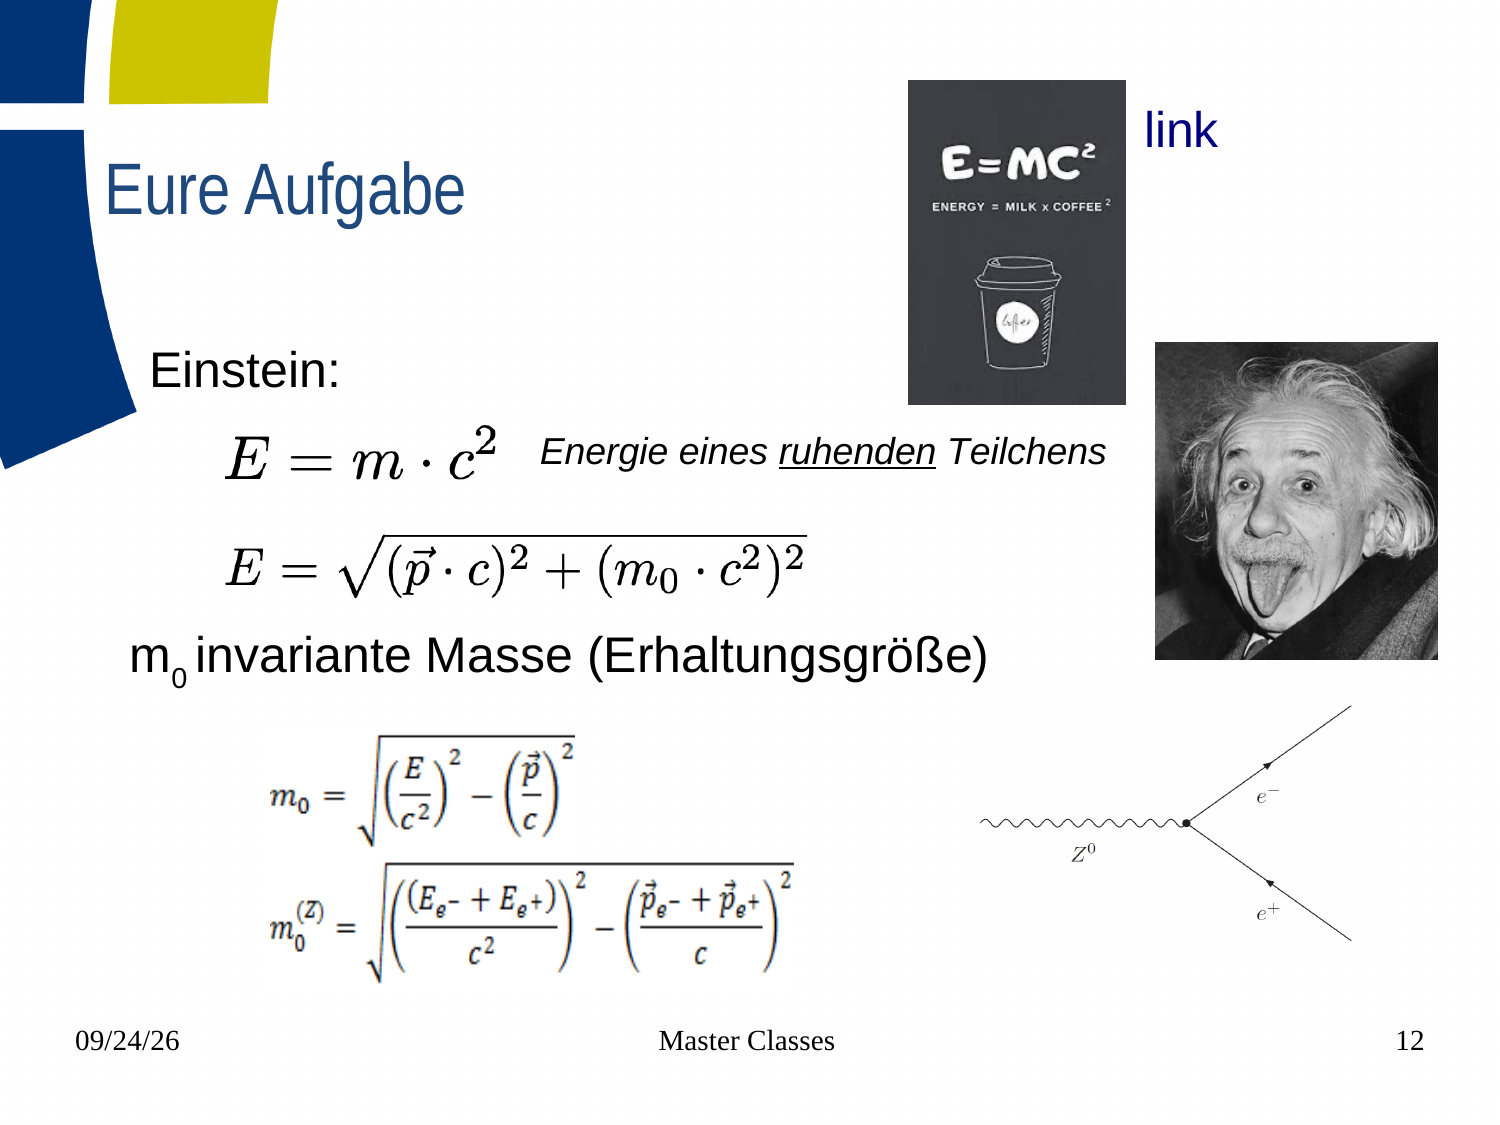

link
# Eure Aufgabe
Einstein:
Energie eines ruhenden Teilchens
m0 invariante Masse (Erhaltungsgröße)
International Masterclasses 2013
12